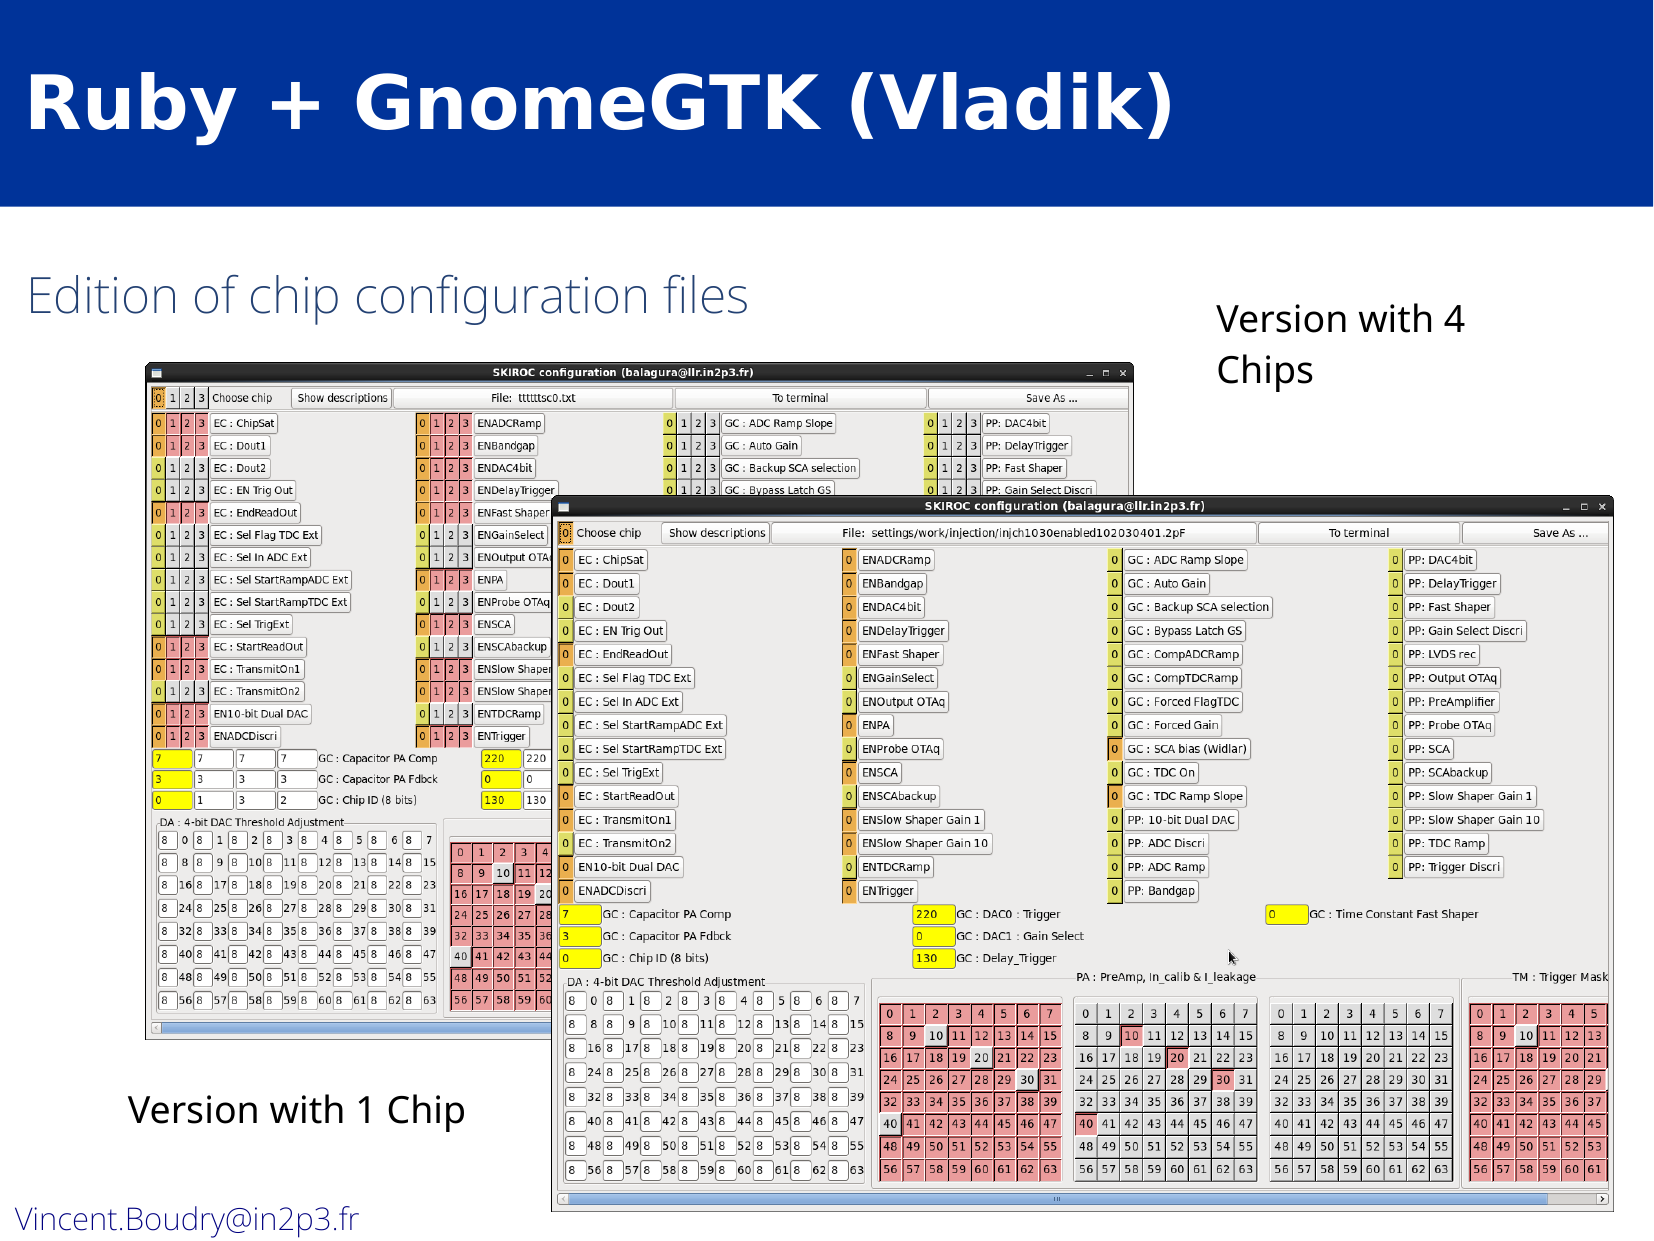

# Ruby + GnomeGTK (Vladik)
Edition of chip configuration files
Version with 4 Chips
Version with 1 Chip